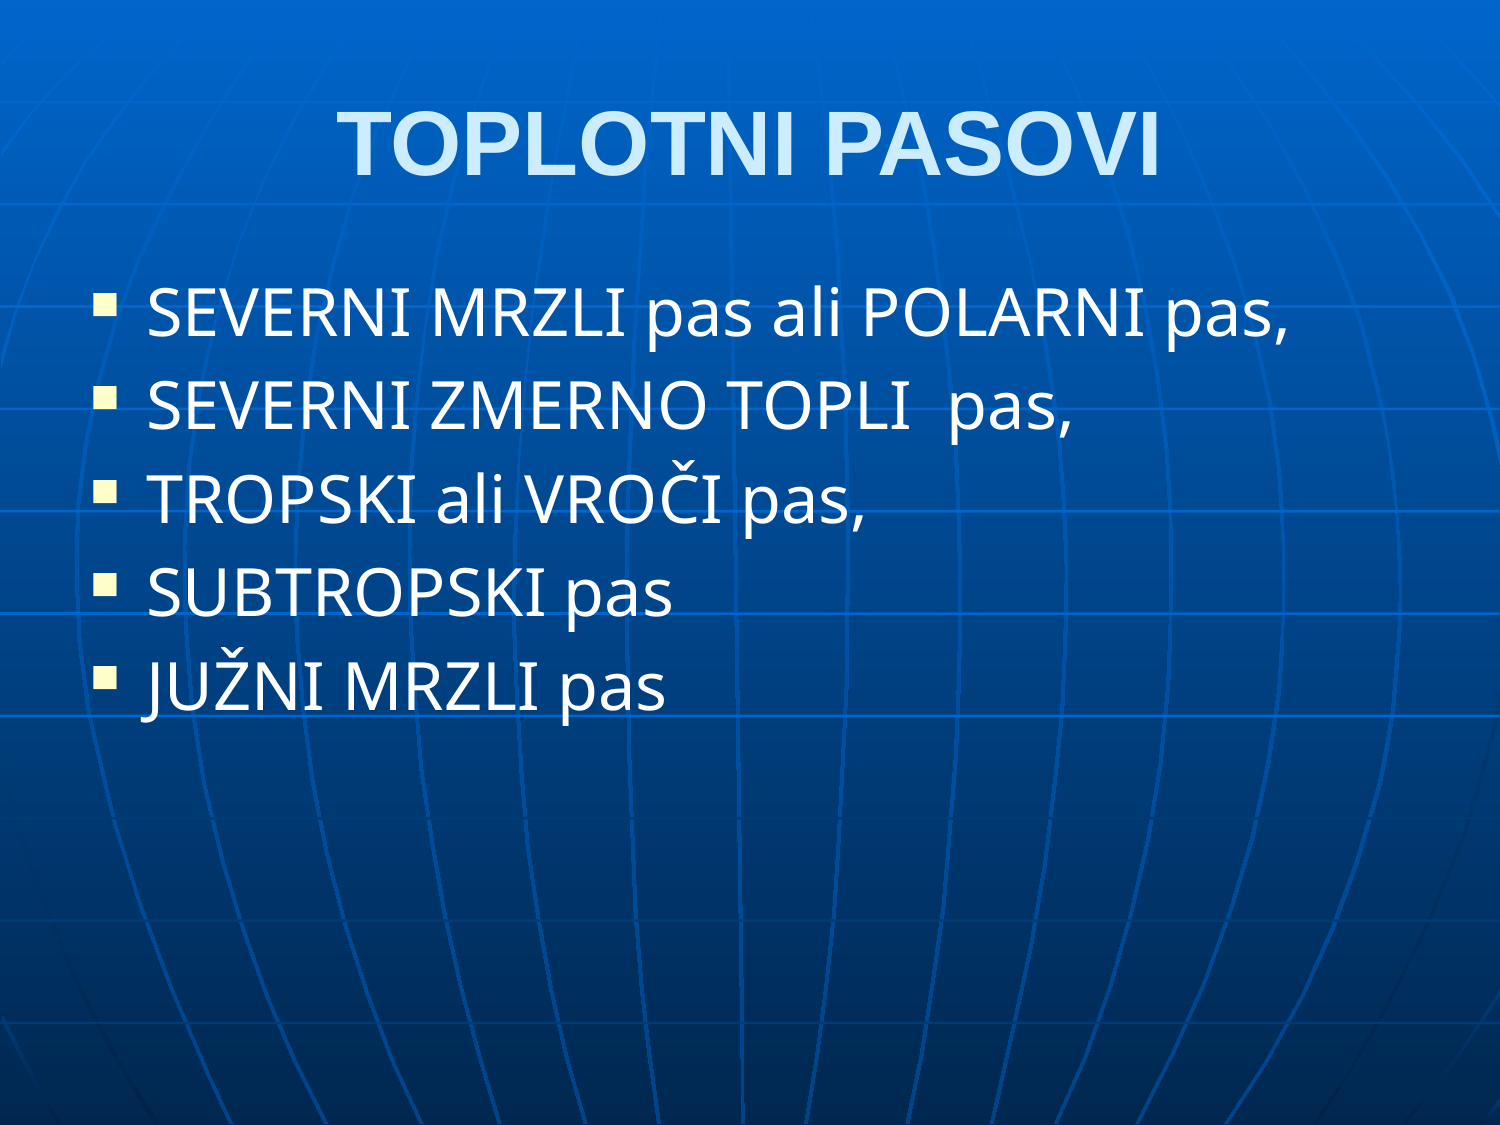

# TOPLOTNI PASOVI
SEVERNI MRZLI pas ali POLARNI pas,
SEVERNI ZMERNO TOPLI  pas,
TROPSKI ali VROČI pas,
SUBTROPSKI pas
JUŽNI MRZLI pas